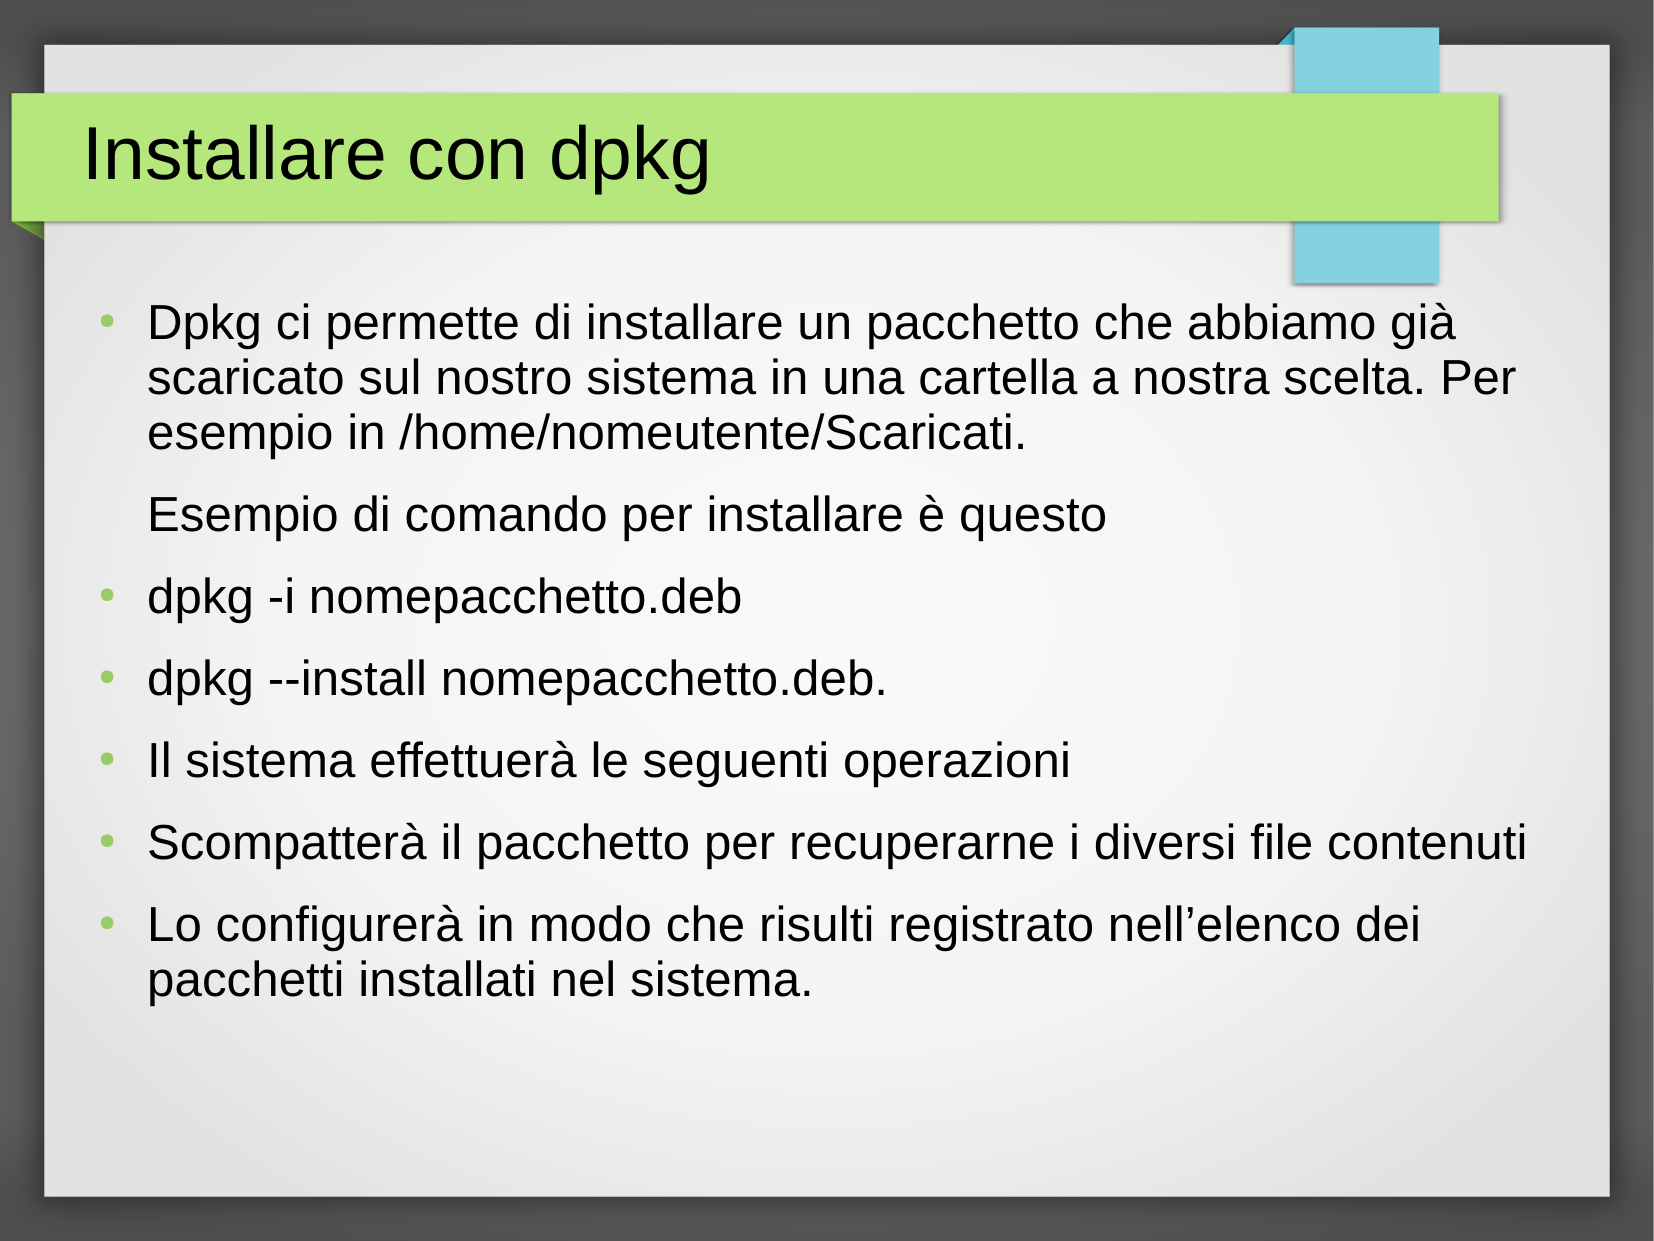

# Installare con dpkg
Dpkg ci permette di installare un pacchetto che abbiamo già scaricato sul nostro sistema in una cartella a nostra scelta. Per esempio in /home/nomeutente/Scaricati.
Esempio di comando per installare è questo
dpkg -i nomepacchetto.deb
dpkg --install nomepacchetto.deb.
Il sistema effettuerà le seguenti operazioni
Scompatterà il pacchetto per recuperarne i diversi file contenuti
Lo configurerà in modo che risulti registrato nell’elenco dei pacchetti installati nel sistema.